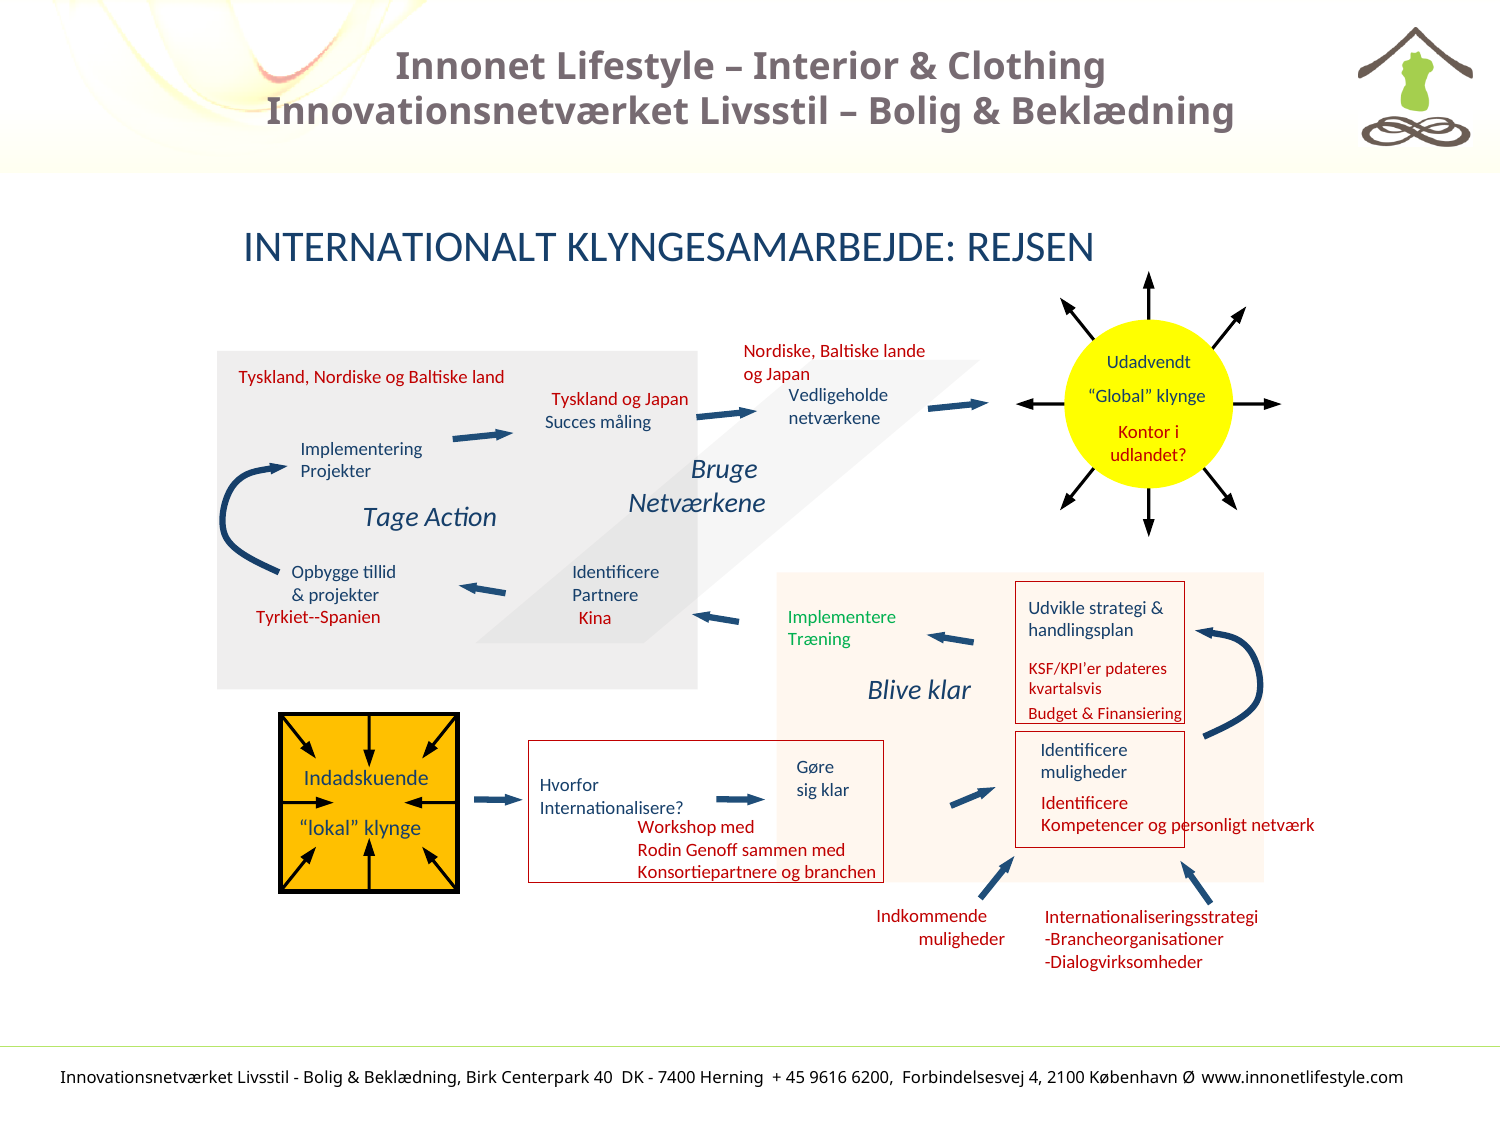

INTERNATIONALT KLYNGESAMARBEJDE: REJSEN
Udadvendt
“Global” klynge
Nordiske, Baltiske lande og Japan
Tyskland, Nordiske og Baltiske land
Vedligeholde
netværkene
Tyskland og Japan
Succes måling
Kontor i udlandet?
Implementering
Projekter
 Bruge
Netværkene
Tage Action
Identificere
Partnere
Opbygge tillid
& projekter
Udvikle strategi &
handlingsplan
Tyrkiet--Spanien
Implementere
Træning
Kina
KSF/KPI’er pdateres
kvartalsvis
Blive klar
Budget & Finansiering
Identificere
muligheder
Gøre
sig klar
Indadskuende
“lokal” klynge
Hvorfor
Internationalisere?
Identificere
Kompetencer og personligt netværk
Workshop med
Rodin Genoff sammen med
Konsortiepartnere og branchen
Indkommende muligheder
Internationaliseringsstrategi
-Brancheorganisationer
-Dialogvirksomheder